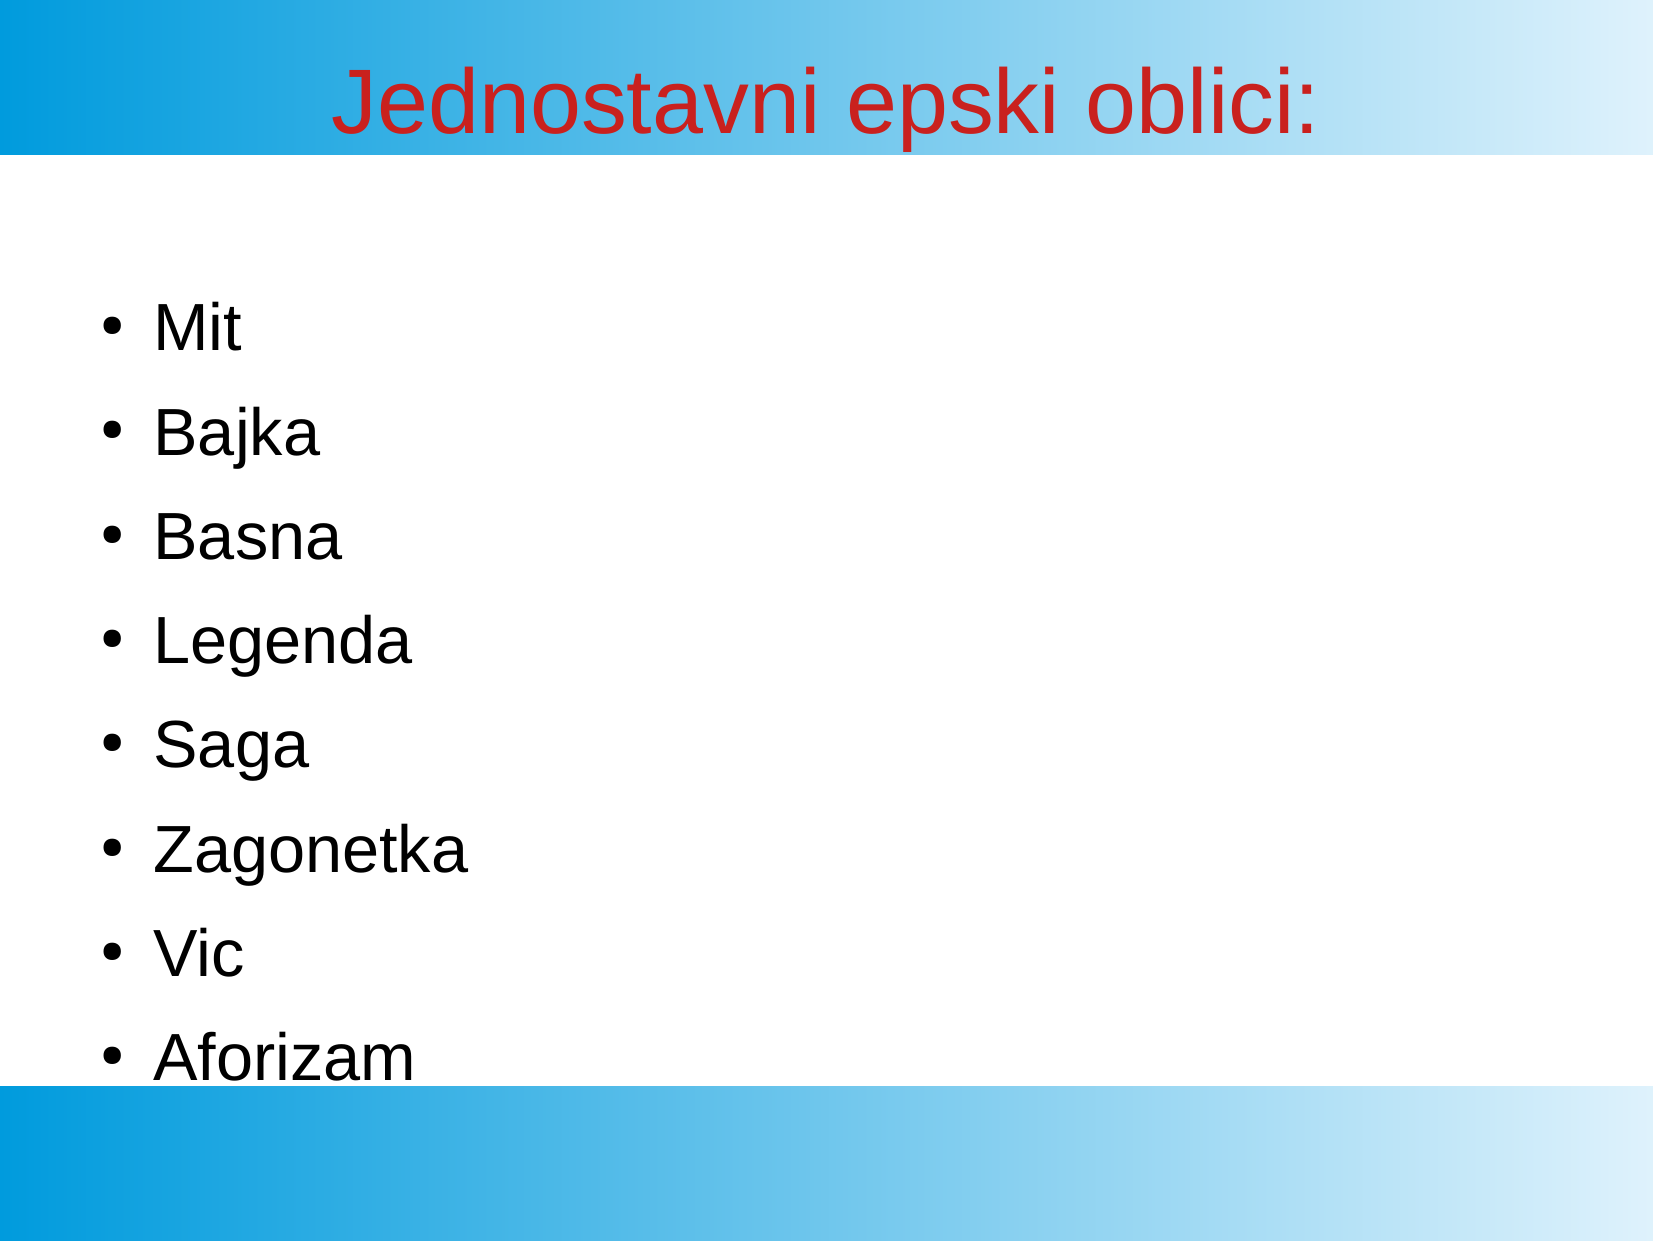

# Jednostavni epski oblici:
Mit
Bajka
Basna
Legenda
Saga
Zagonetka
Vic
Aforizam